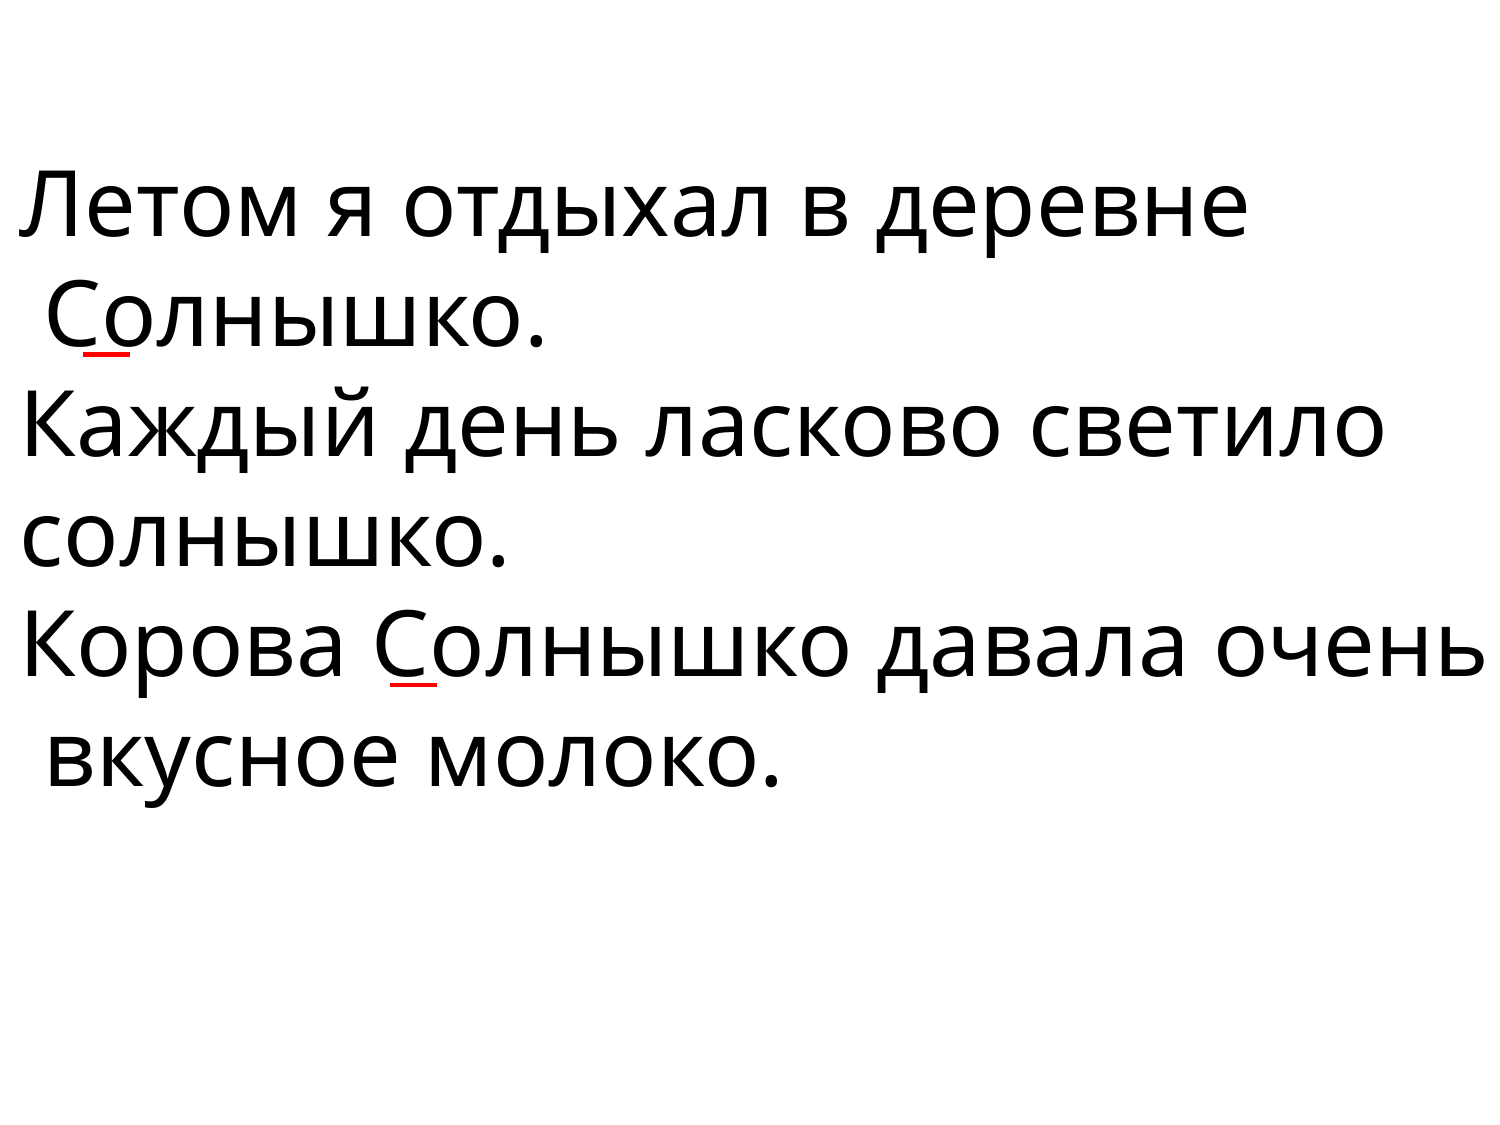

Летом я отдыхал в деревне
 Солнышко.
Каждый день ласково светило
солнышко.
Корова Солнышко давала очень
 вкусное молоко.